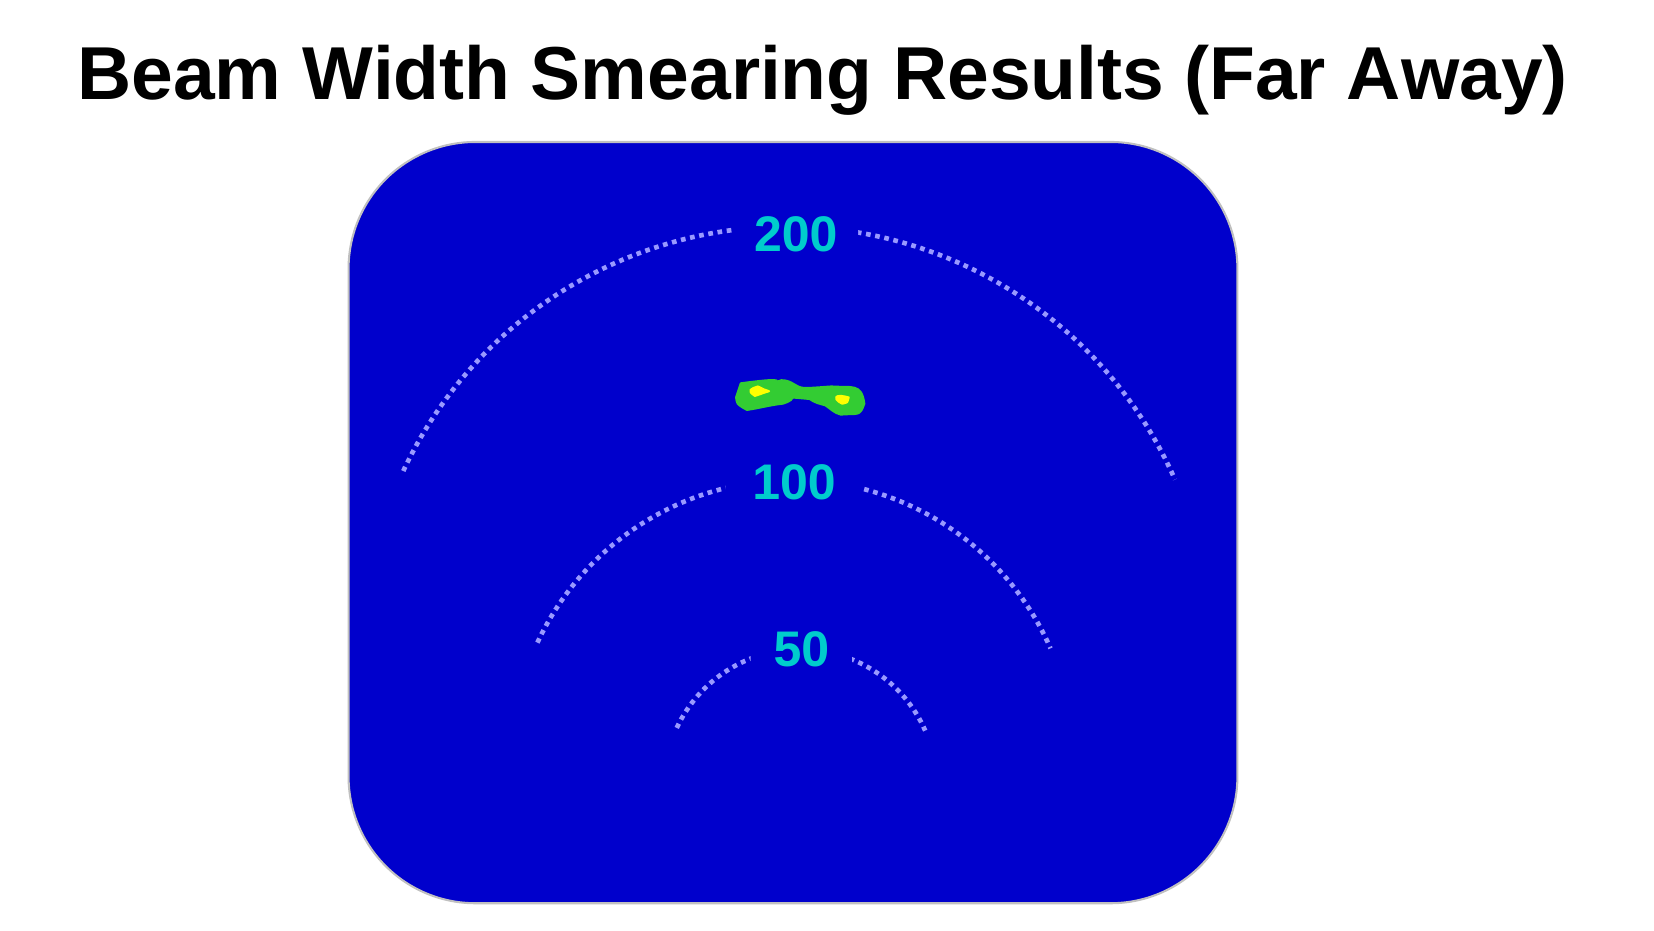

# Beam Width Smearing Results (Far Away)
200
100
50